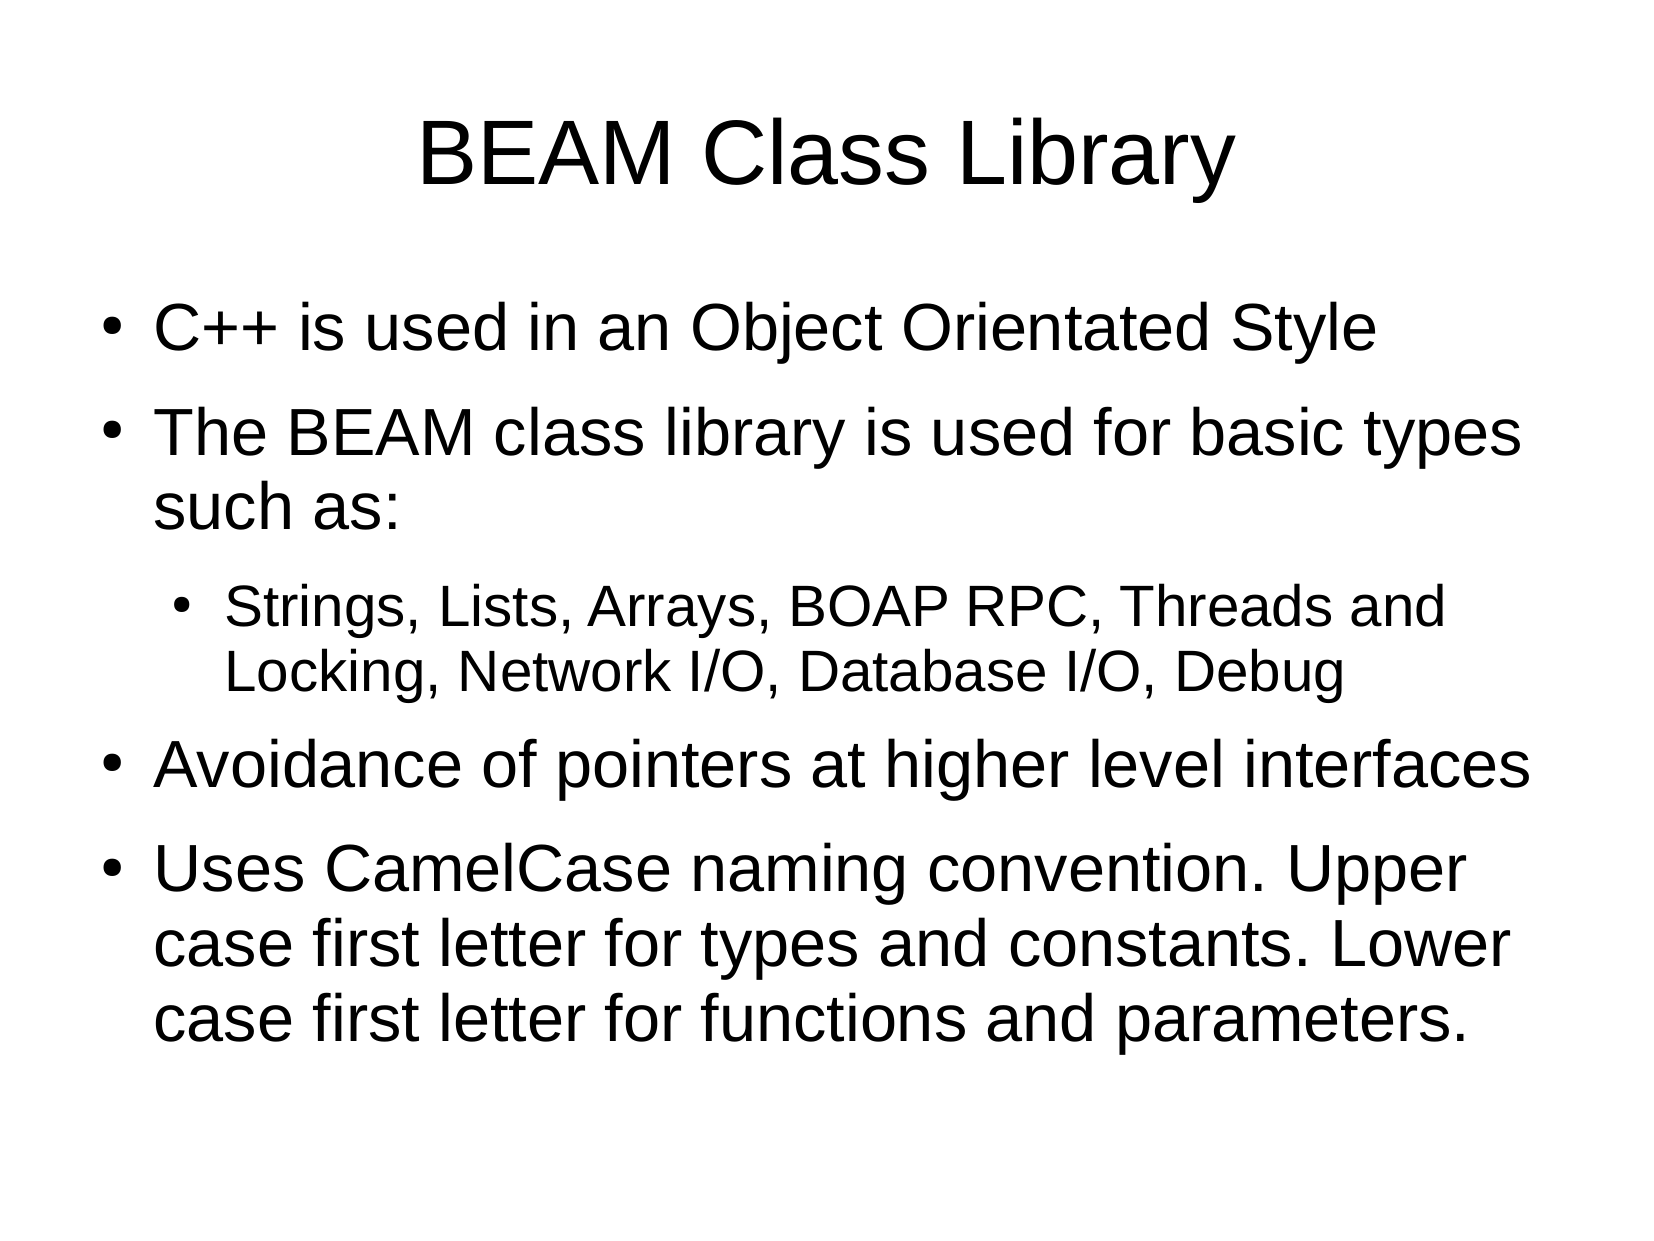

# BEAM Class Library
C++ is used in an Object Orientated Style
The BEAM class library is used for basic types such as:
Strings, Lists, Arrays, BOAP RPC, Threads and Locking, Network I/O, Database I/O, Debug
Avoidance of pointers at higher level interfaces
Uses CamelCase naming convention. Upper case first letter for types and constants. Lower case first letter for functions and parameters.